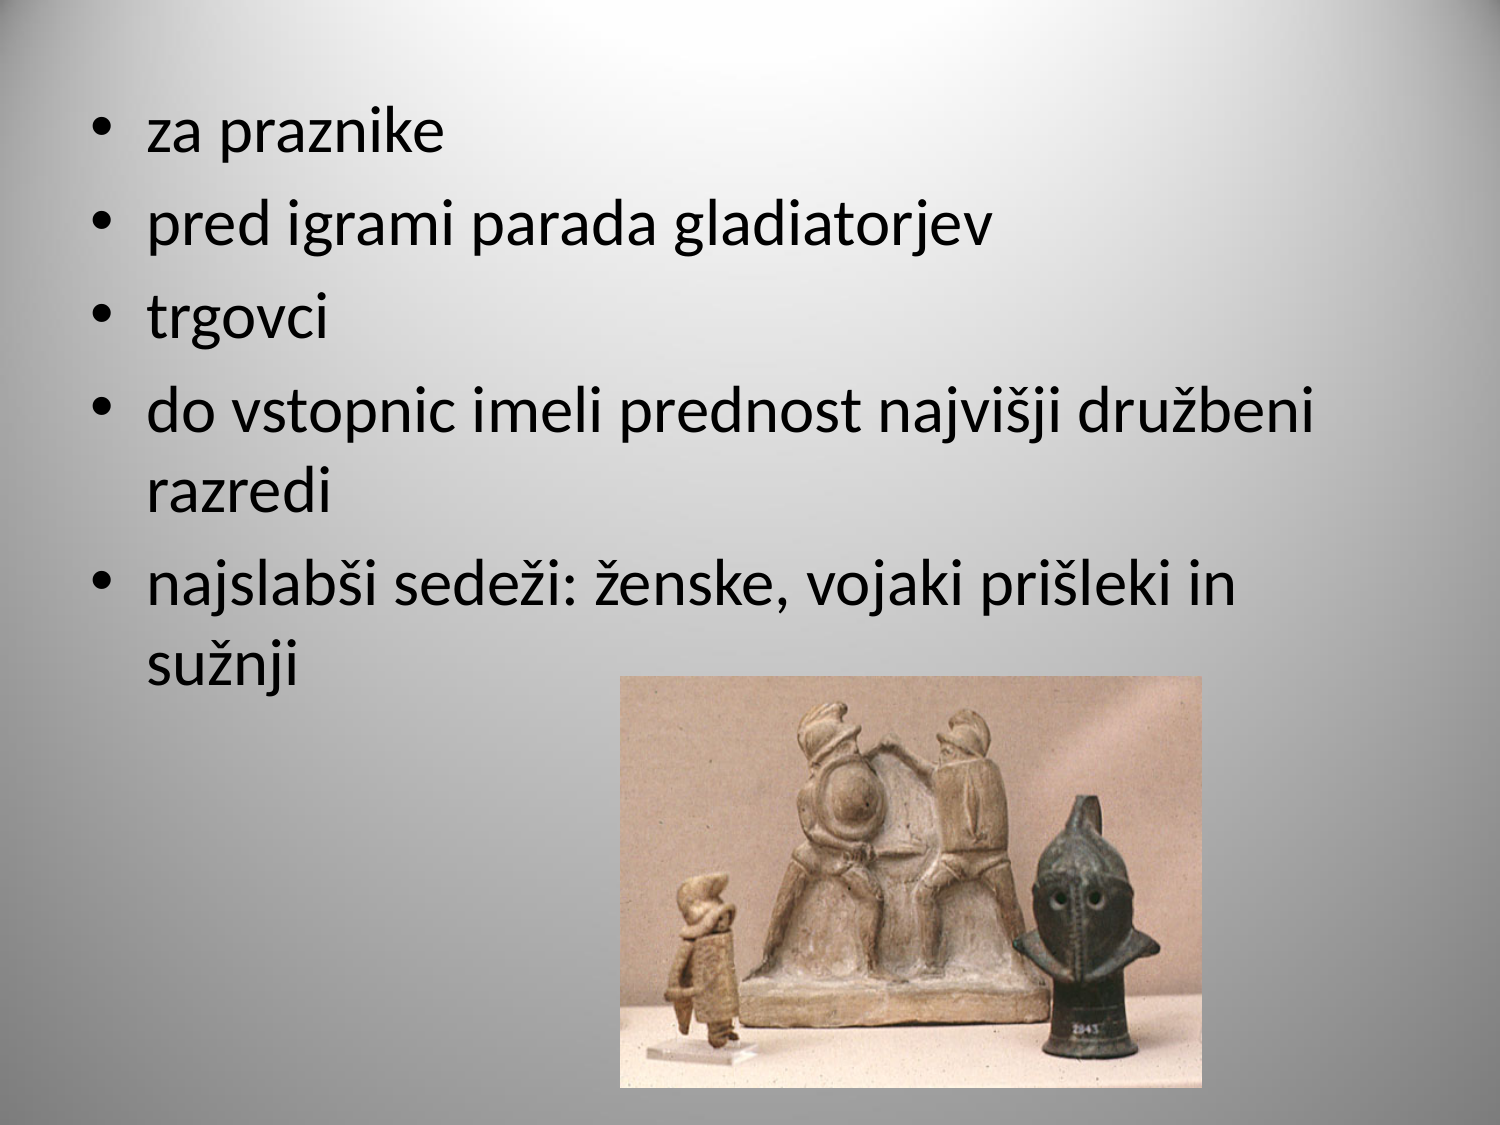

# za praznike
pred igrami parada gladiatorjev
trgovci
do vstopnic imeli prednost najvišji družbeni razredi
najslabši sedeži: ženske, vojaki prišleki in sužnji